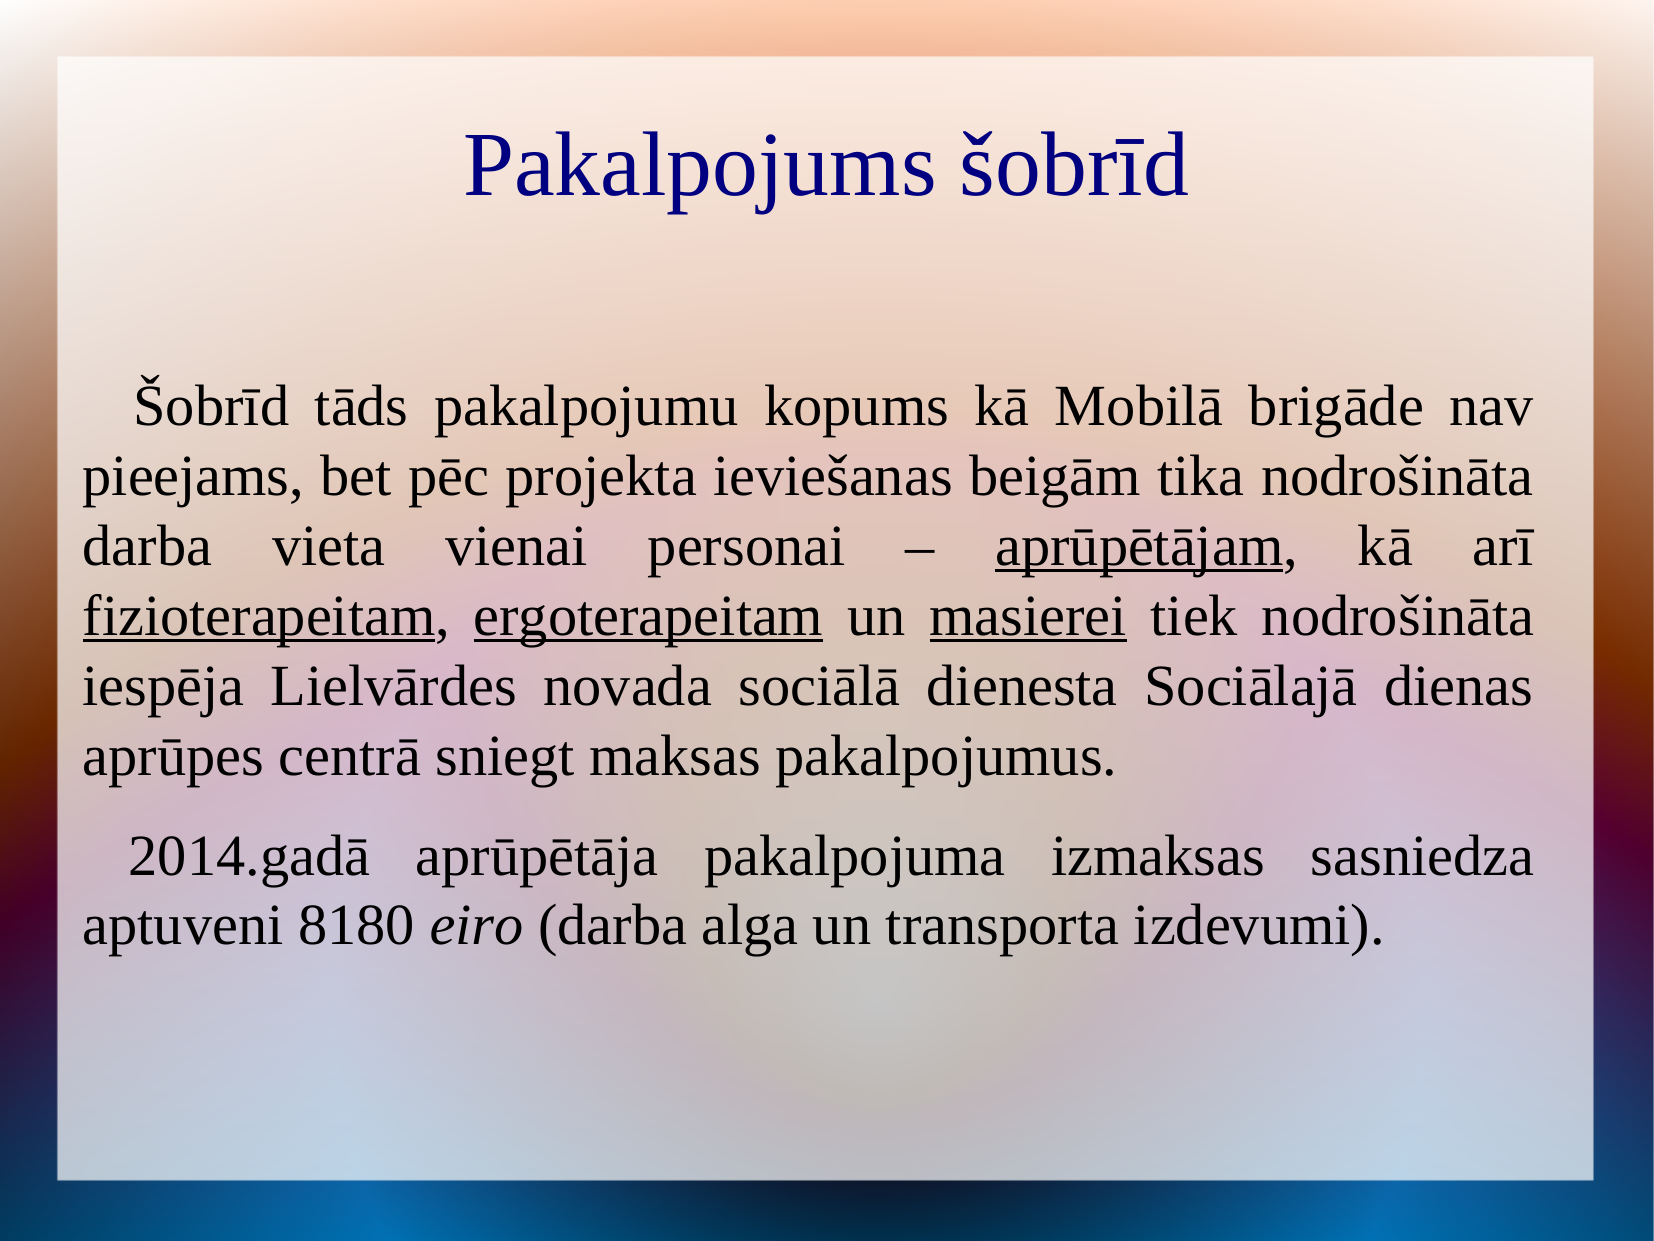

# Pakalpojums šobrīd
 Šobrīd tāds pakalpojumu kopums kā Mobilā brigāde nav pieejams, bet pēc projekta ieviešanas beigām tika nodrošināta darba vieta vienai personai – aprūpētājam, kā arī fizioterapeitam, ergoterapeitam un masierei tiek nodrošināta iespēja Lielvārdes novada sociālā dienesta Sociālajā dienas aprūpes centrā sniegt maksas pakalpojumus.
 2014.gadā aprūpētāja pakalpojuma izmaksas sasniedza aptuveni 8180 eiro (darba alga un transporta izdevumi).